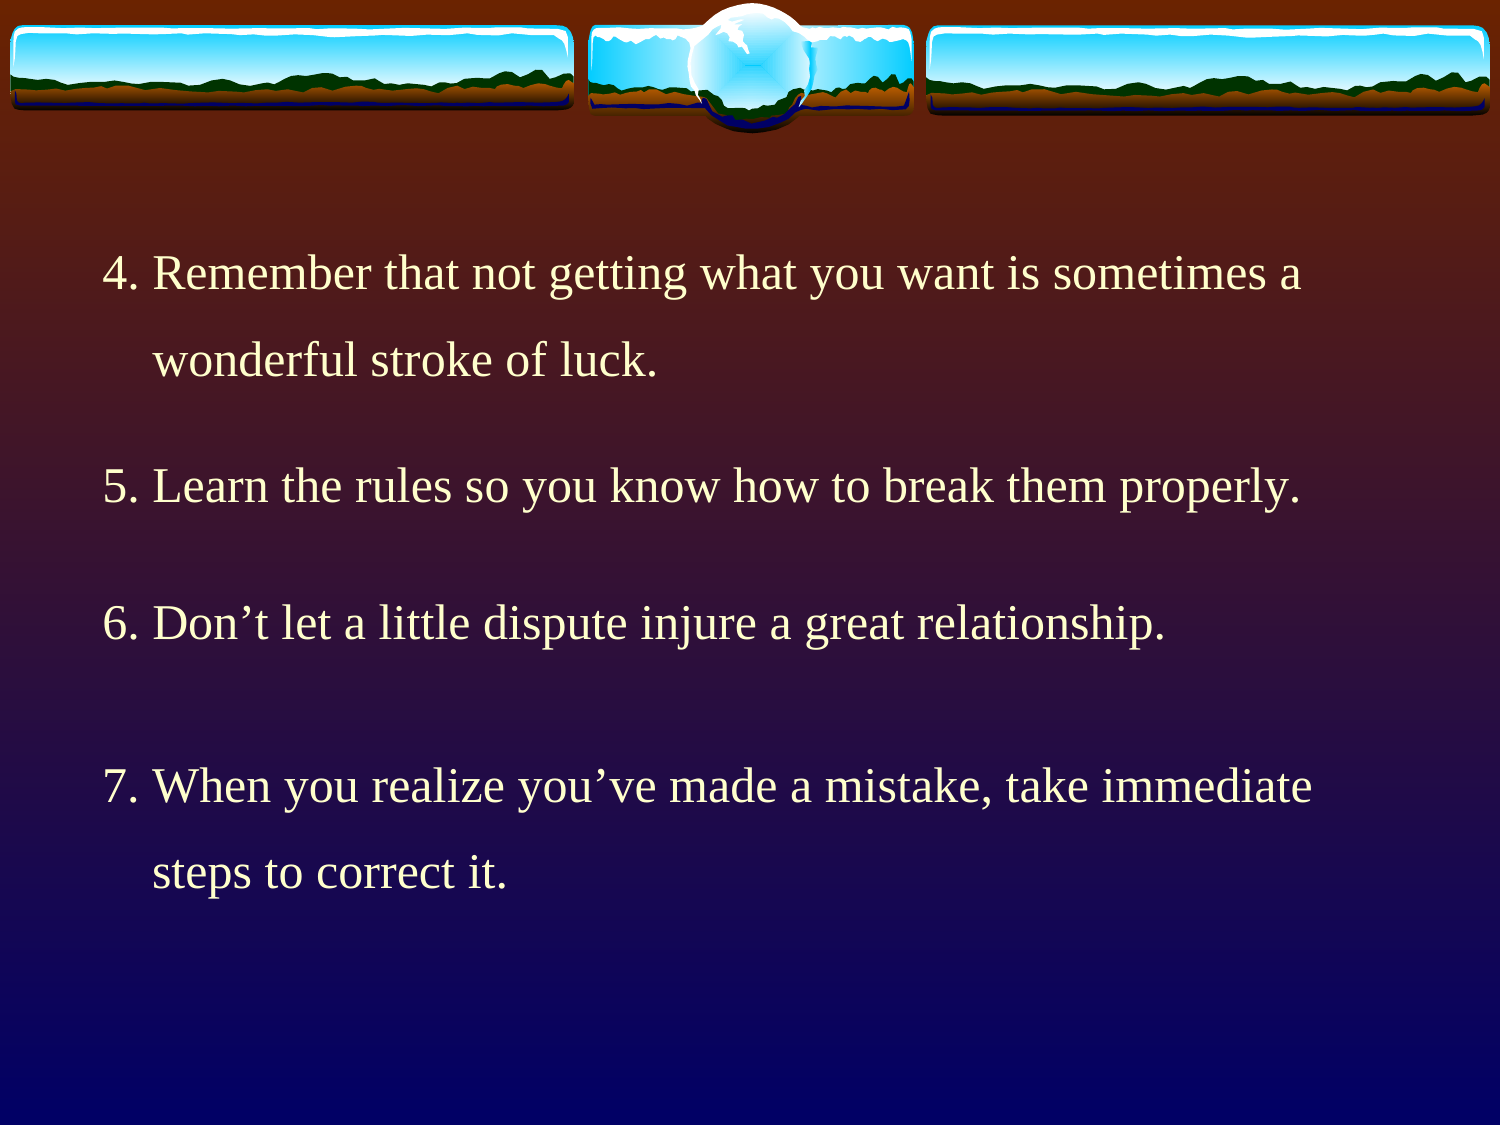

4. Remember that not getting what you want is sometimes a
 wonderful stroke of luck.
5. Learn the rules so you know how to break them properly.
6. Don’t let a little dispute injure a great relationship.
 7. When you realize you’ve made a mistake, take immediate
 steps to correct it.